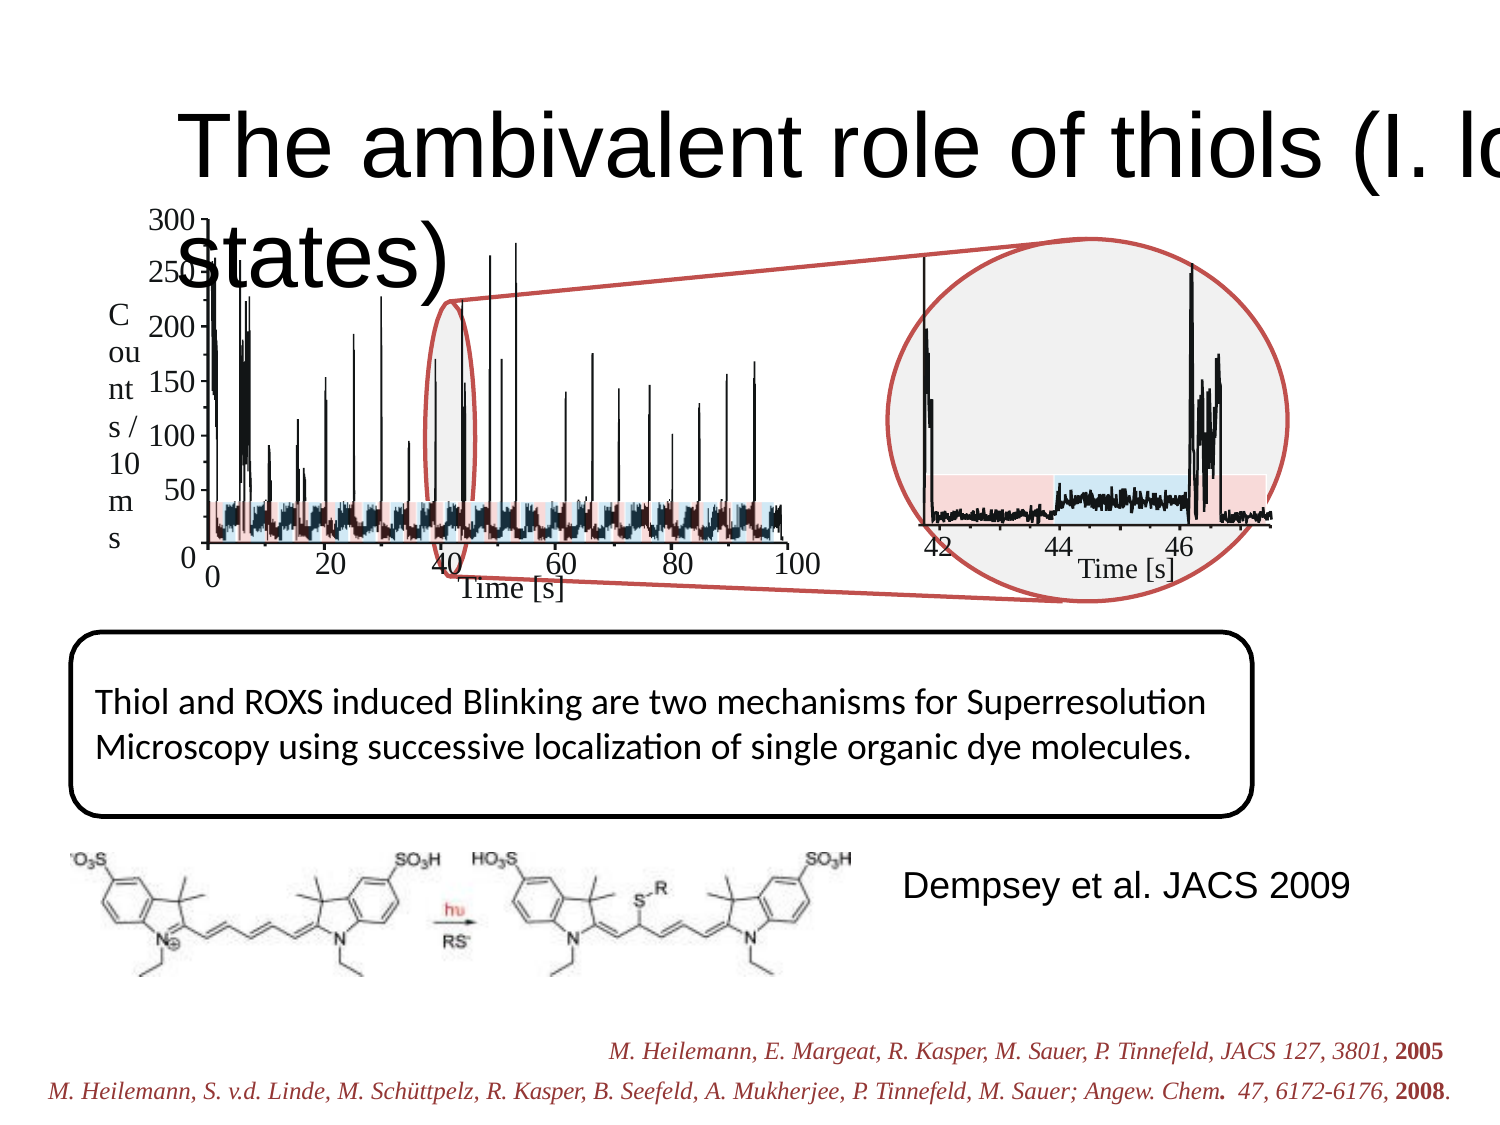

# The ambivalent role of thiols (I. long off-states)
300
250
200
150
100
50
Counts / 10ms
0 0
42
44
46
20
40
60
80
100
Time [s]
Time [s]
Thiol and ROXS induced Blinking are two mechanisms for Superresolution Microscopy using successive localization of single organic dye molecules.
Dempsey et al. JACS 2009
M. Heilemann, E. Margeat, R. Kasper, M. Sauer, P. Tinnefeld, JACS 127, 3801, 2005
M. Heilemann, S. v.d. Linde, M. Schüttpelz, R. Kasper, B. Seefeld, A. Mukherjee, P. Tinnefeld, M. Sauer; Angew. Chem. 47, 6172-6176, 2008.